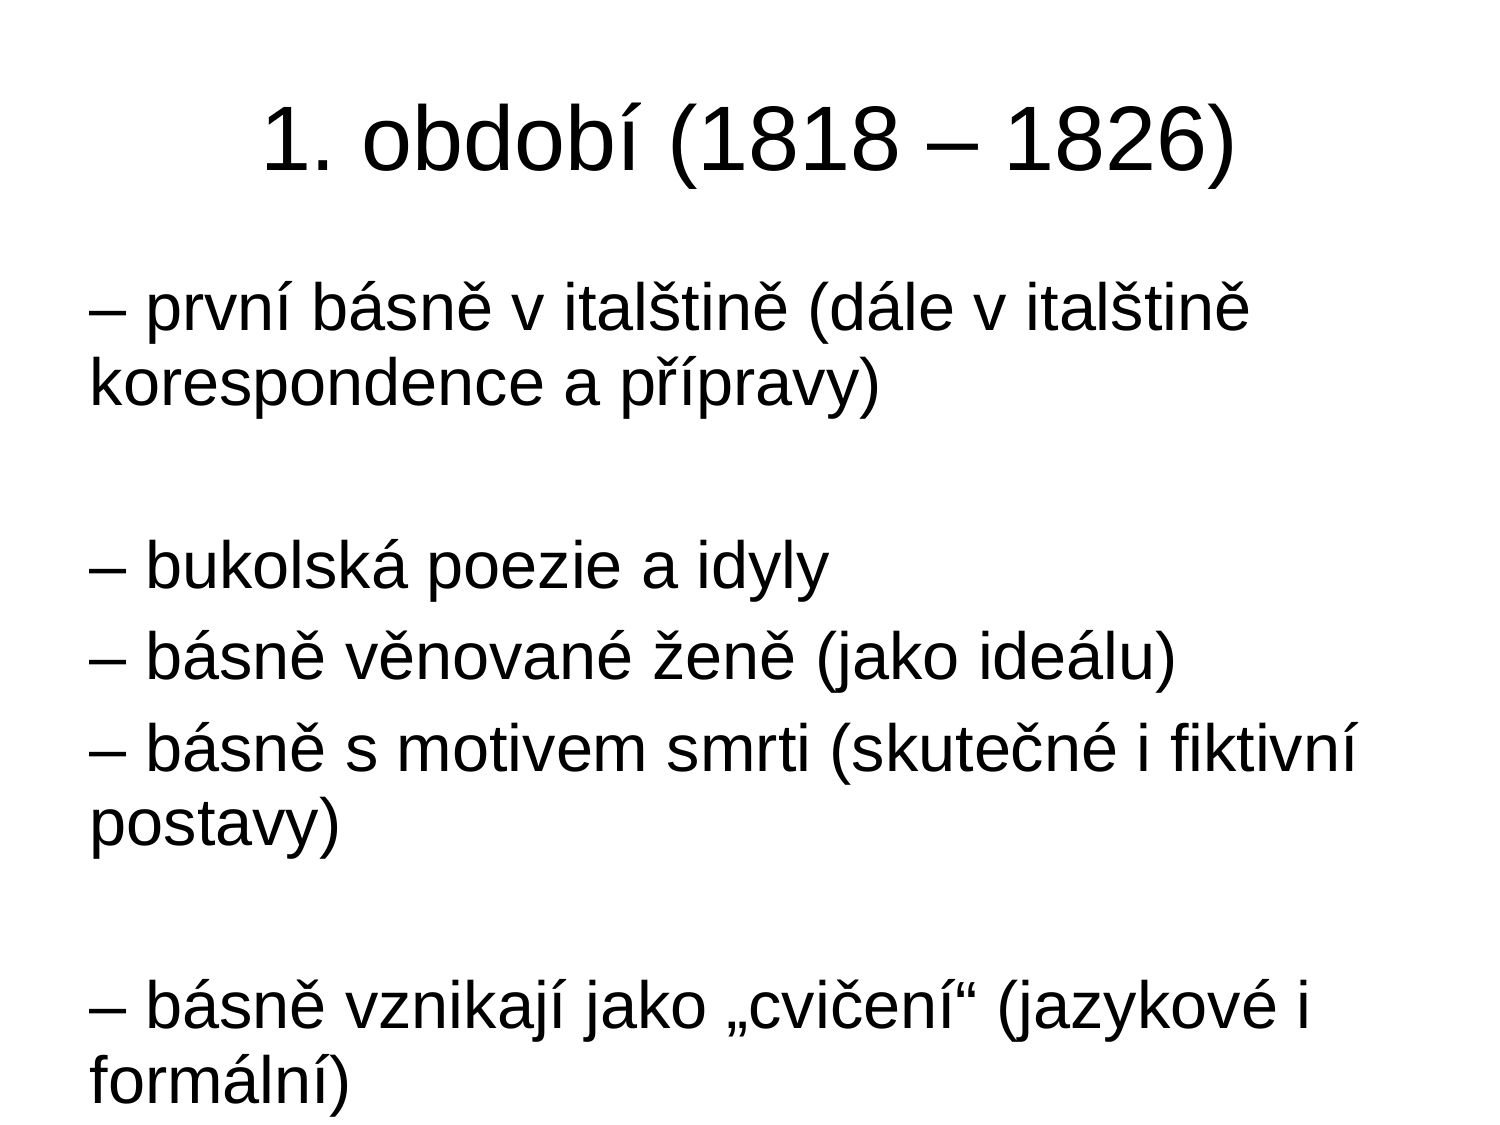

# 1. období (1818 – 1826)
– první básně v italštině (dále v italštině korespondence a přípravy)
– bukolská poezie a idyly
– básně věnované ženě (jako ideálu)
– básně s motivem smrti (skutečné i fiktivní postavy)
– básně vznikají jako „cvičení“ (jazykové i formální)